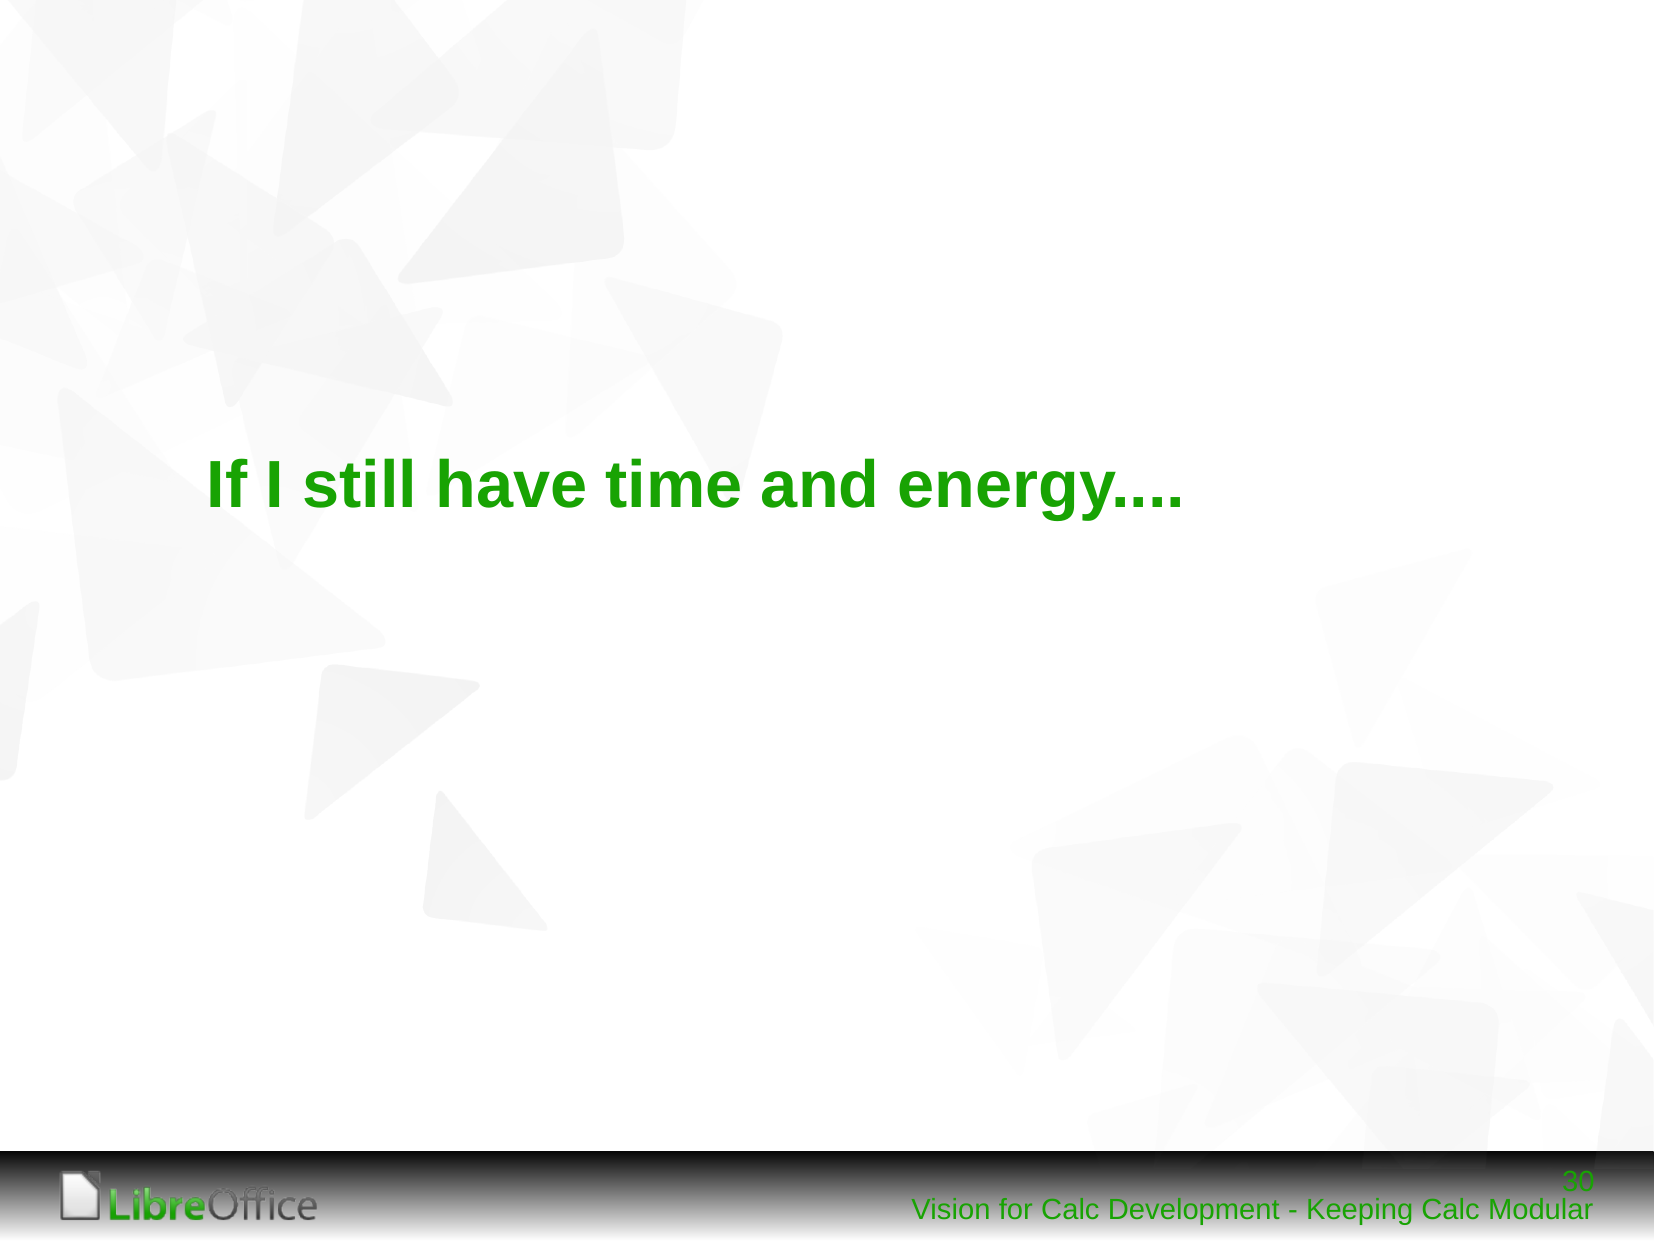

# If I still have time and energy....
30
Vision for Calc Development - Keeping Calc Modular